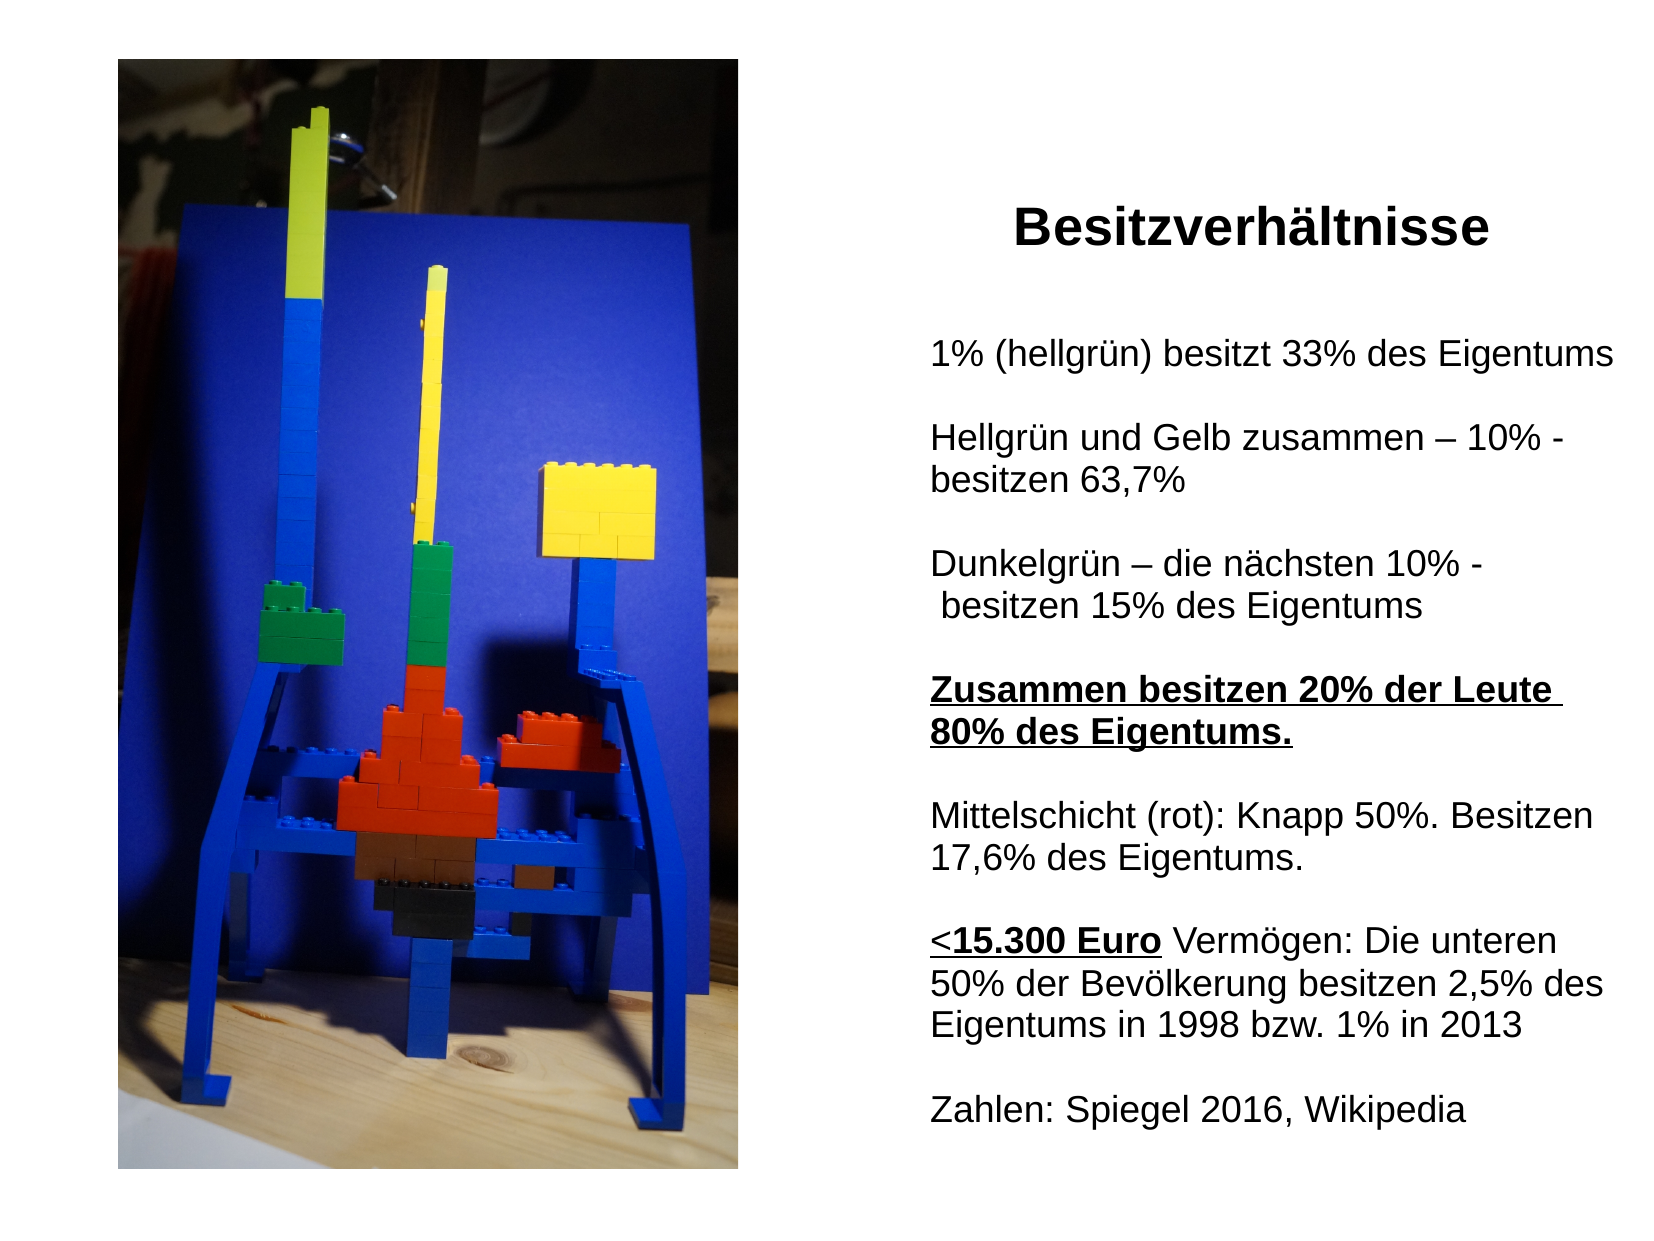

Besitzverhältnisse
1% (hellgrün) besitzt 33% des Eigentums
Hellgrün und Gelb zusammen – 10% -
besitzen 63,7%
Dunkelgrün – die nächsten 10% -
 besitzen 15% des Eigentums
Zusammen besitzen 20% der Leute
80% des Eigentums.
Mittelschicht (rot): Knapp 50%. Besitzen
17,6% des Eigentums.
<15.300 Euro Vermögen: Die unteren
50% der Bevölkerung besitzen 2,5% des
Eigentums in 1998 bzw. 1% in 2013
Zahlen: Spiegel 2016, Wikipedia